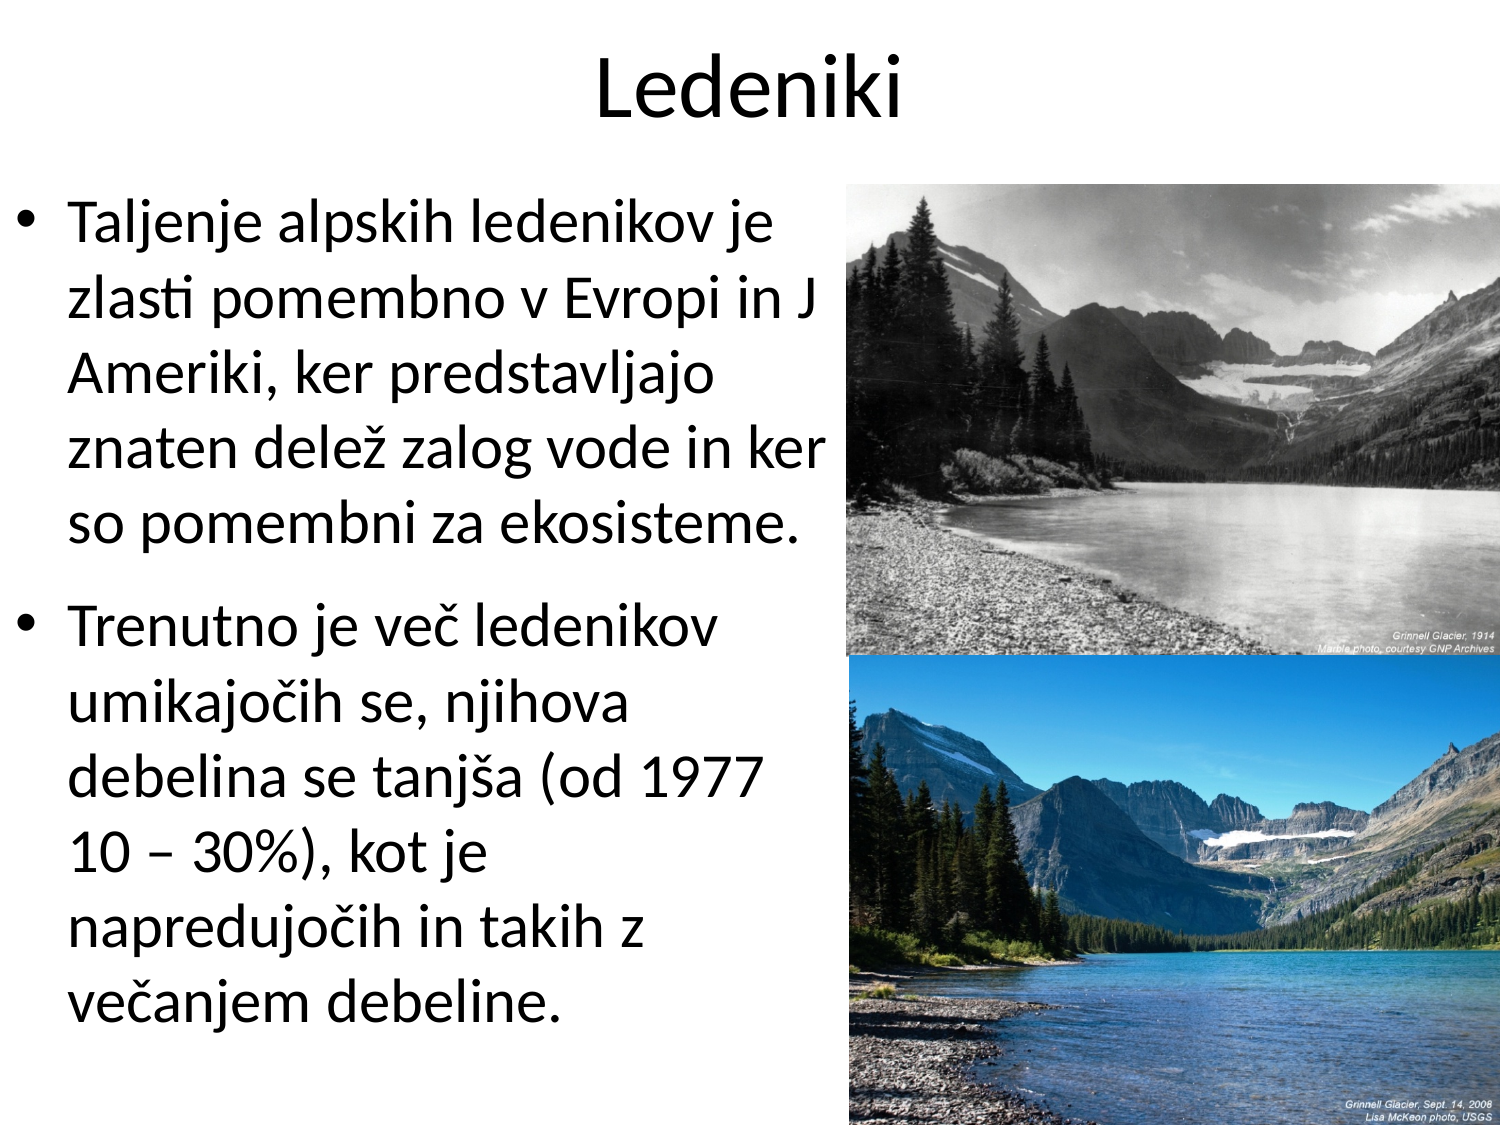

# Ledeniki
Taljenje alpskih ledenikov je zlasti pomembno v Evropi in J Ameriki, ker predstavljajo znaten delež zalog vode in ker so pomembni za ekosisteme.
Trenutno je več ledenikov umikajočih se, njihova debelina se tanjša (od 1977 10 – 30%), kot je napredujočih in takih z večanjem debeline.